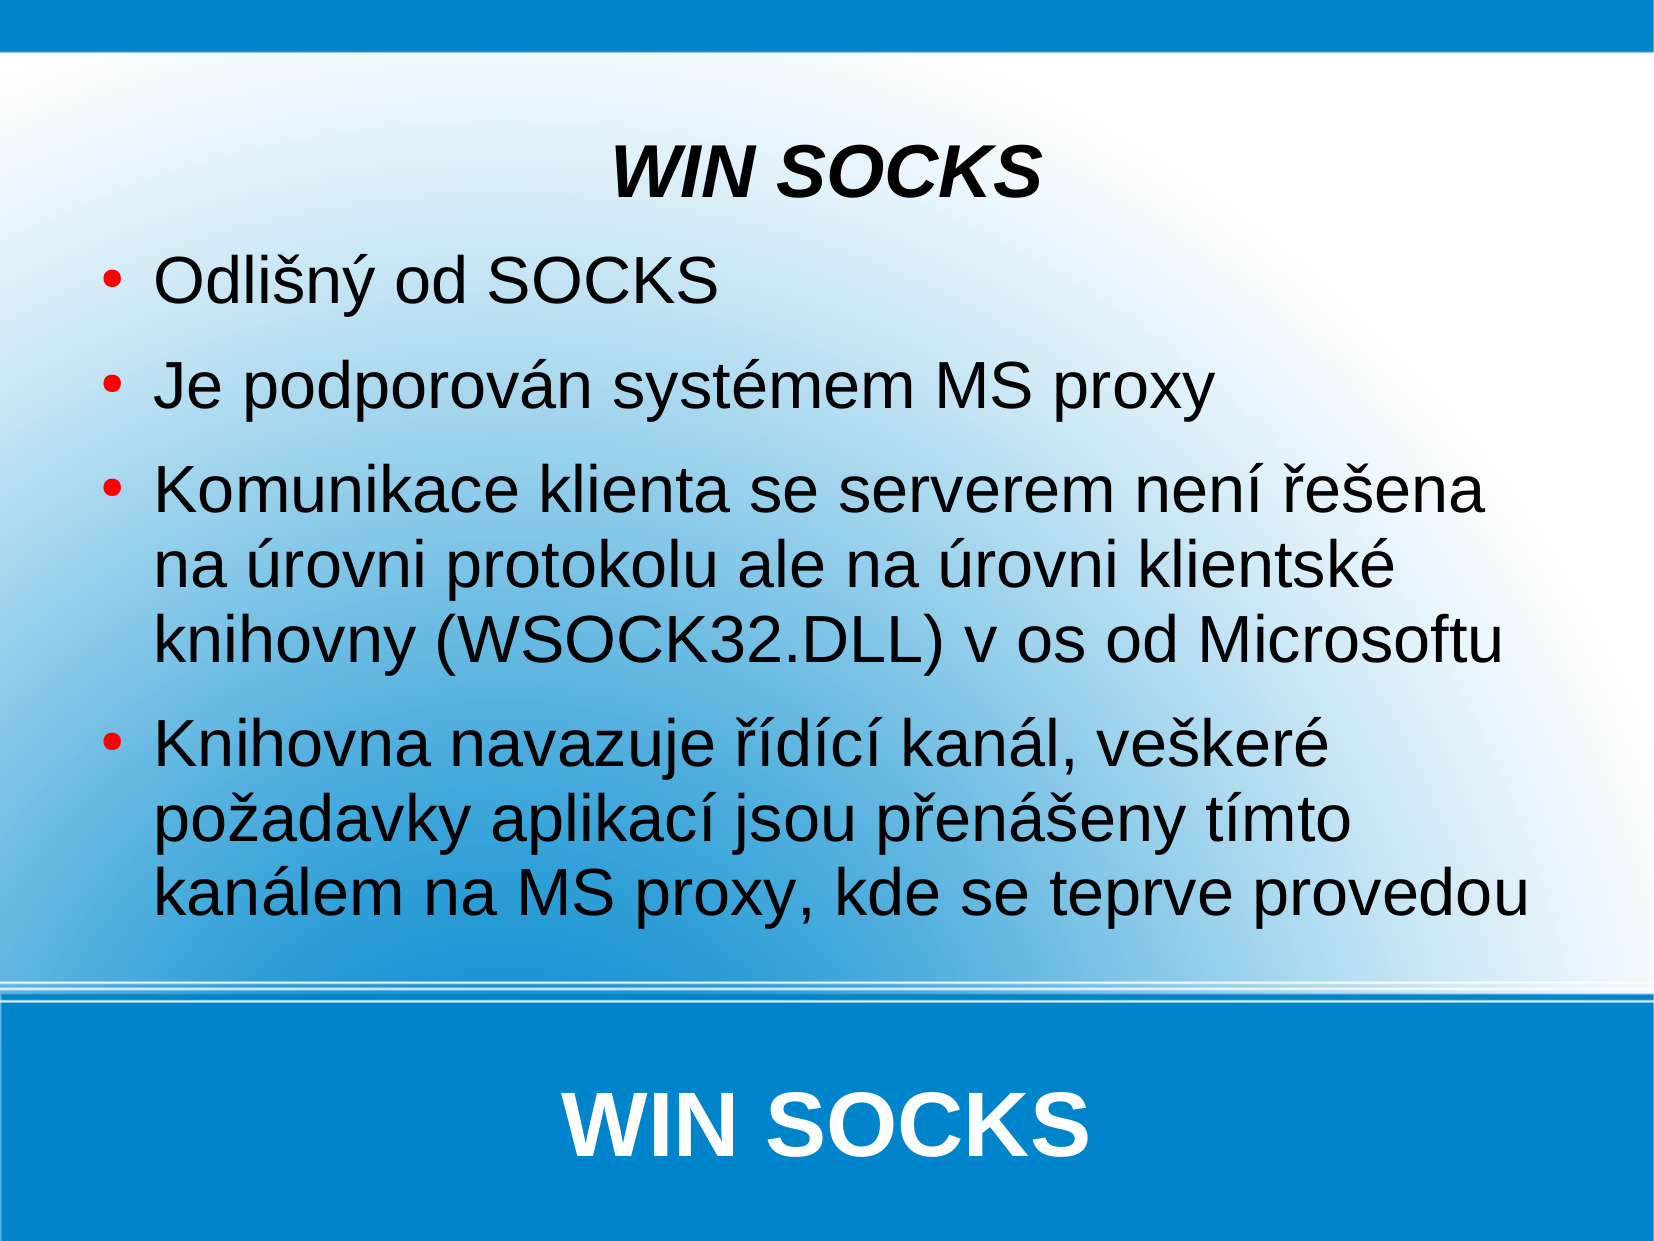

WIN SOCKS
Odlišný od SOCKS
Je podporován systémem MS proxy
Komunikace klienta se serverem není řešena na úrovni protokolu ale na úrovni klientské knihovny (WSOCK32.DLL) v os od Microsoftu
Knihovna navazuje řídící kanál, veškeré požadavky aplikací jsou přenášeny tímto kanálem na MS proxy, kde se teprve provedou
# WIN SOCKS